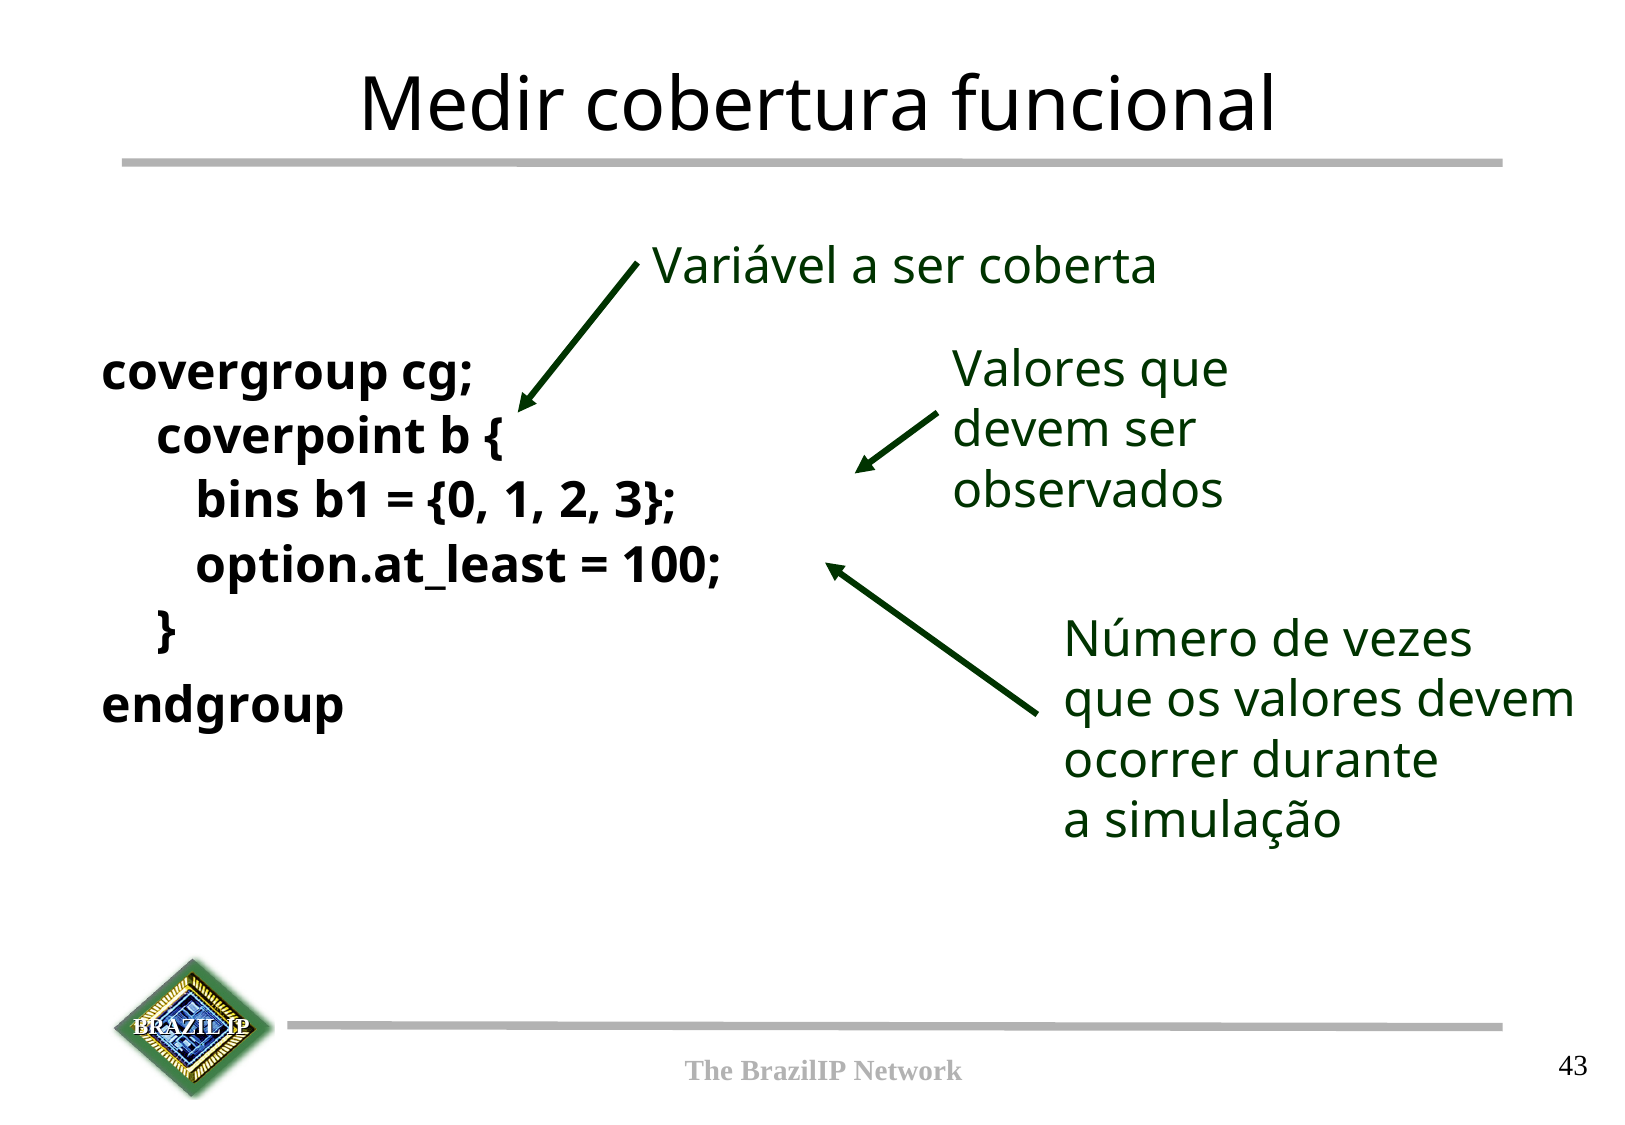

# Medir cobertura funcional
Variável a ser coberta
Valores que
devem ser
observados
covergroup cg;
coverpoint b {
 bins b1 = {0, 1, 2, 3};
 option.at_least = 100;
}
endgroup
Número de vezes
que os valores devem
ocorrer durante
a simulação
43